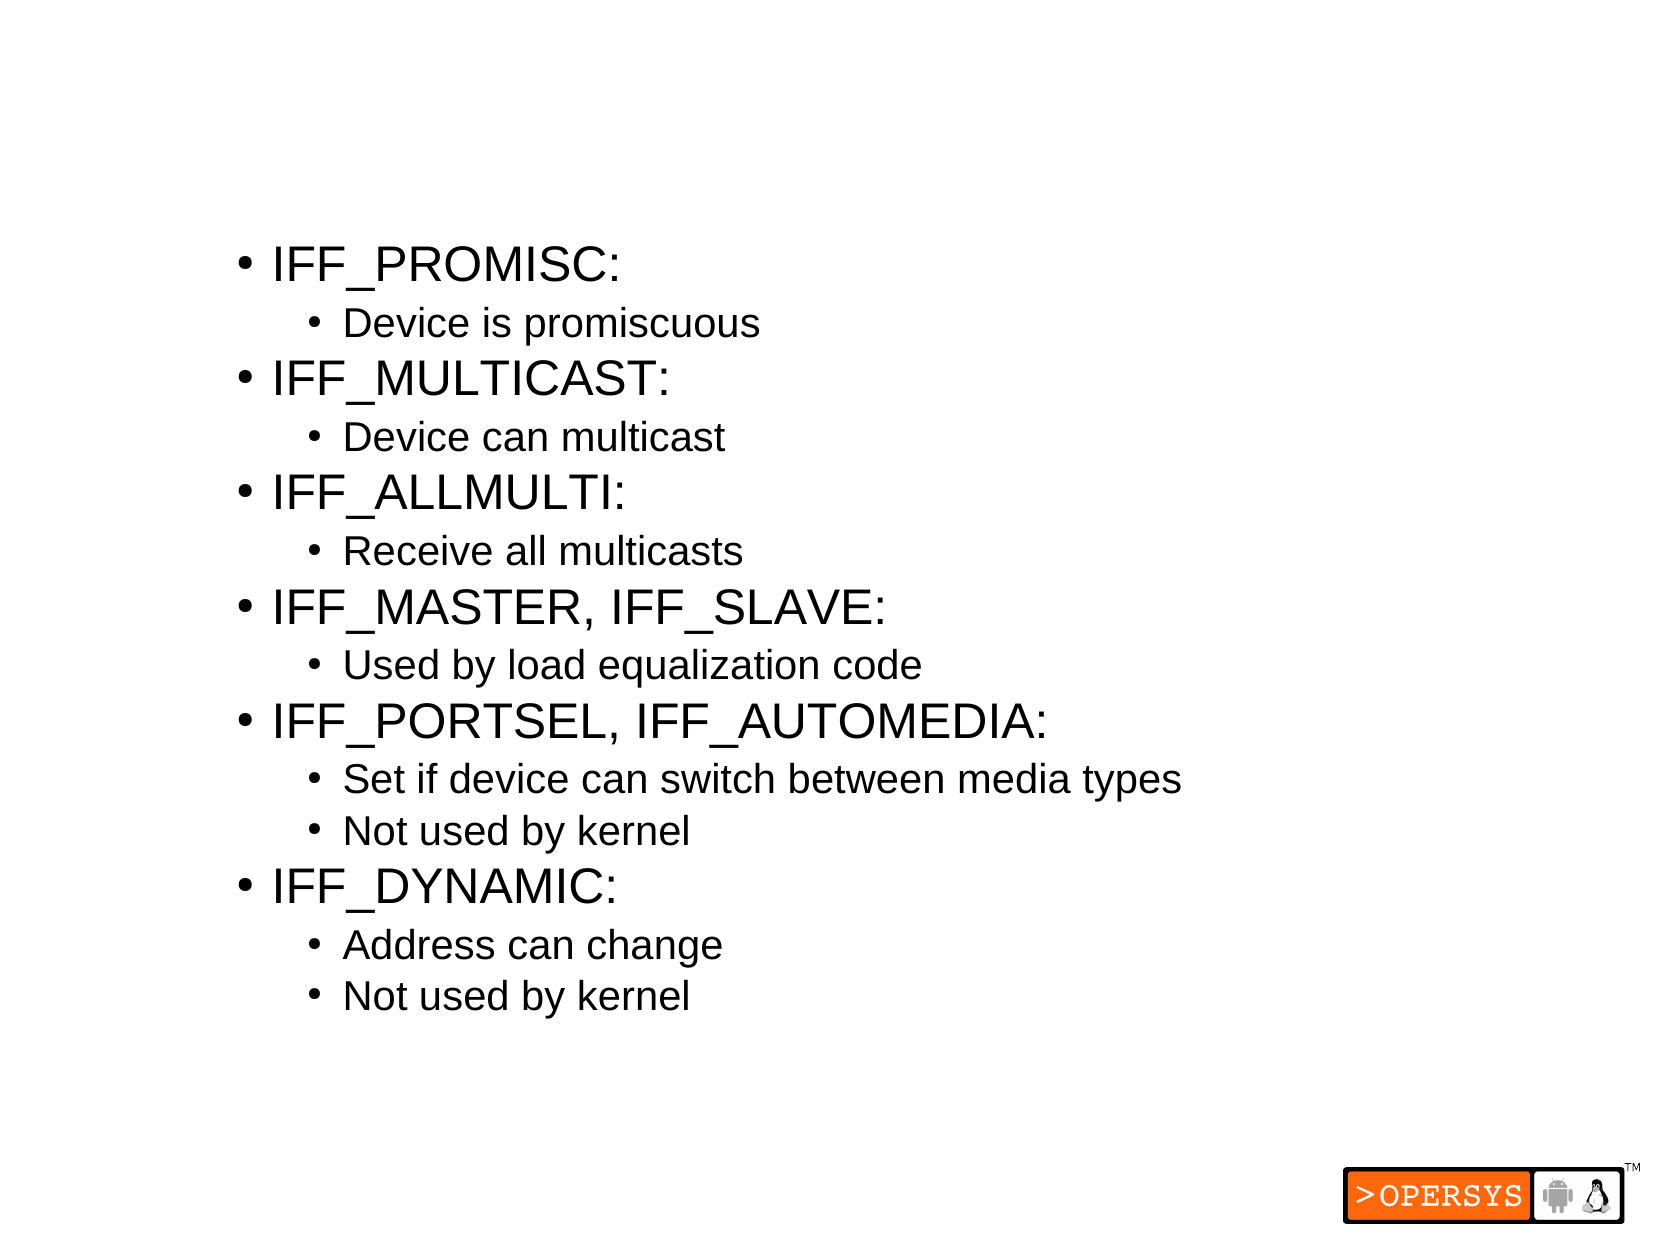

# IFF_PROMISC:
Device is promiscuous
IFF_MULTICAST:
Device can multicast
IFF_ALLMULTI:
Receive all multicasts
IFF_MASTER, IFF_SLAVE:
Used by load equalization code
IFF_PORTSEL, IFF_AUTOMEDIA:
Set if device can switch between media types
Not used by kernel
IFF_DYNAMIC:
Address can change
Not used by kernel